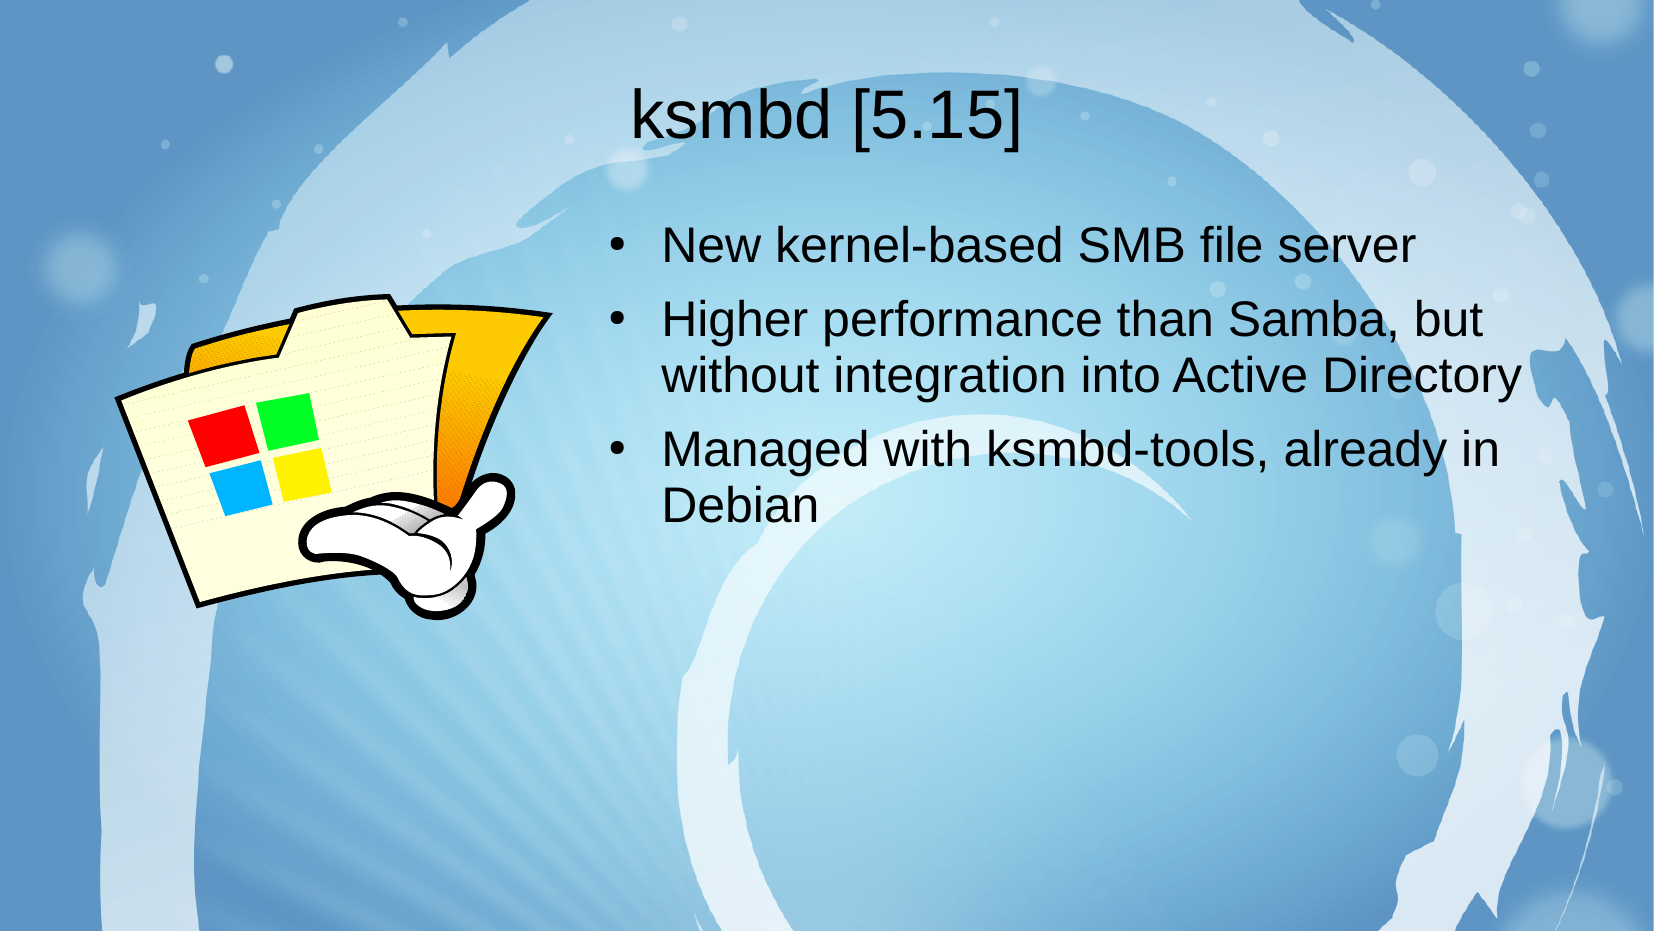

# ksmbd [5.15]
New kernel-based SMB file server
Higher performance than Samba, but without integration into Active Directory
Managed with ksmbd-tools, already in Debian